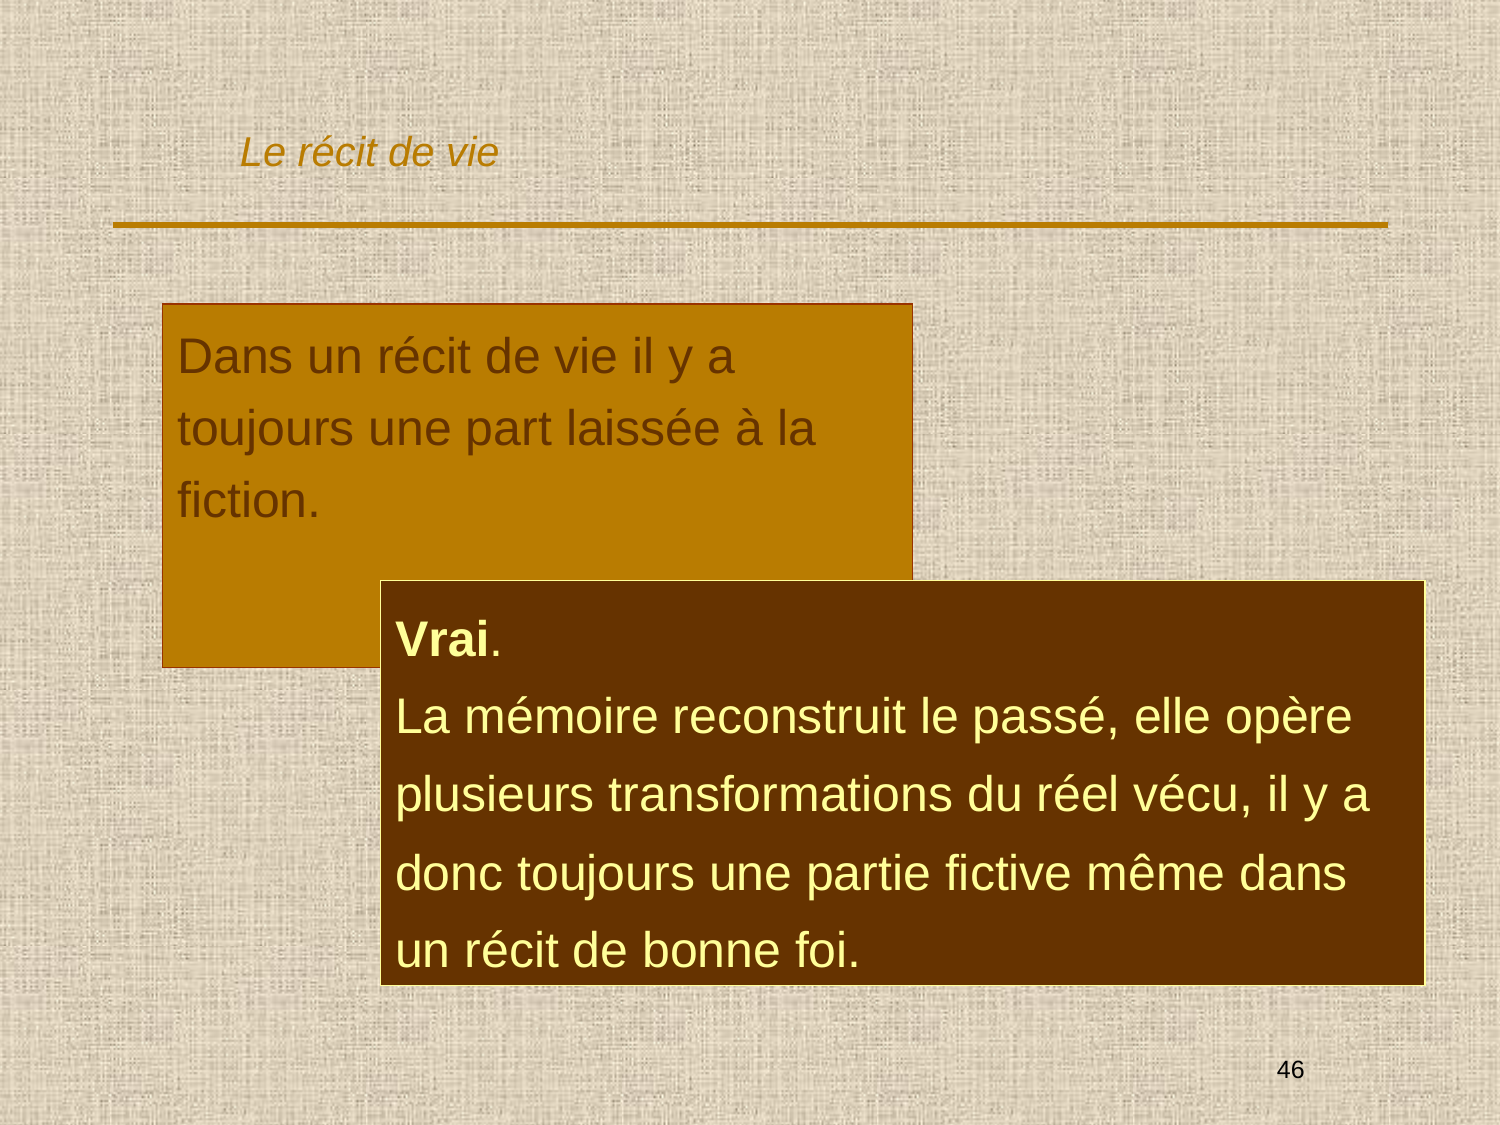

Le récit de vie
Dans un récit de vie il y a toujours une part laissée à la fiction.
Vrai / Faux ?
Vrai.
La mémoire reconstruit le passé, elle opère plusieurs transformations du réel vécu, il y a donc toujours une partie fictive même dans un récit de bonne foi.
46